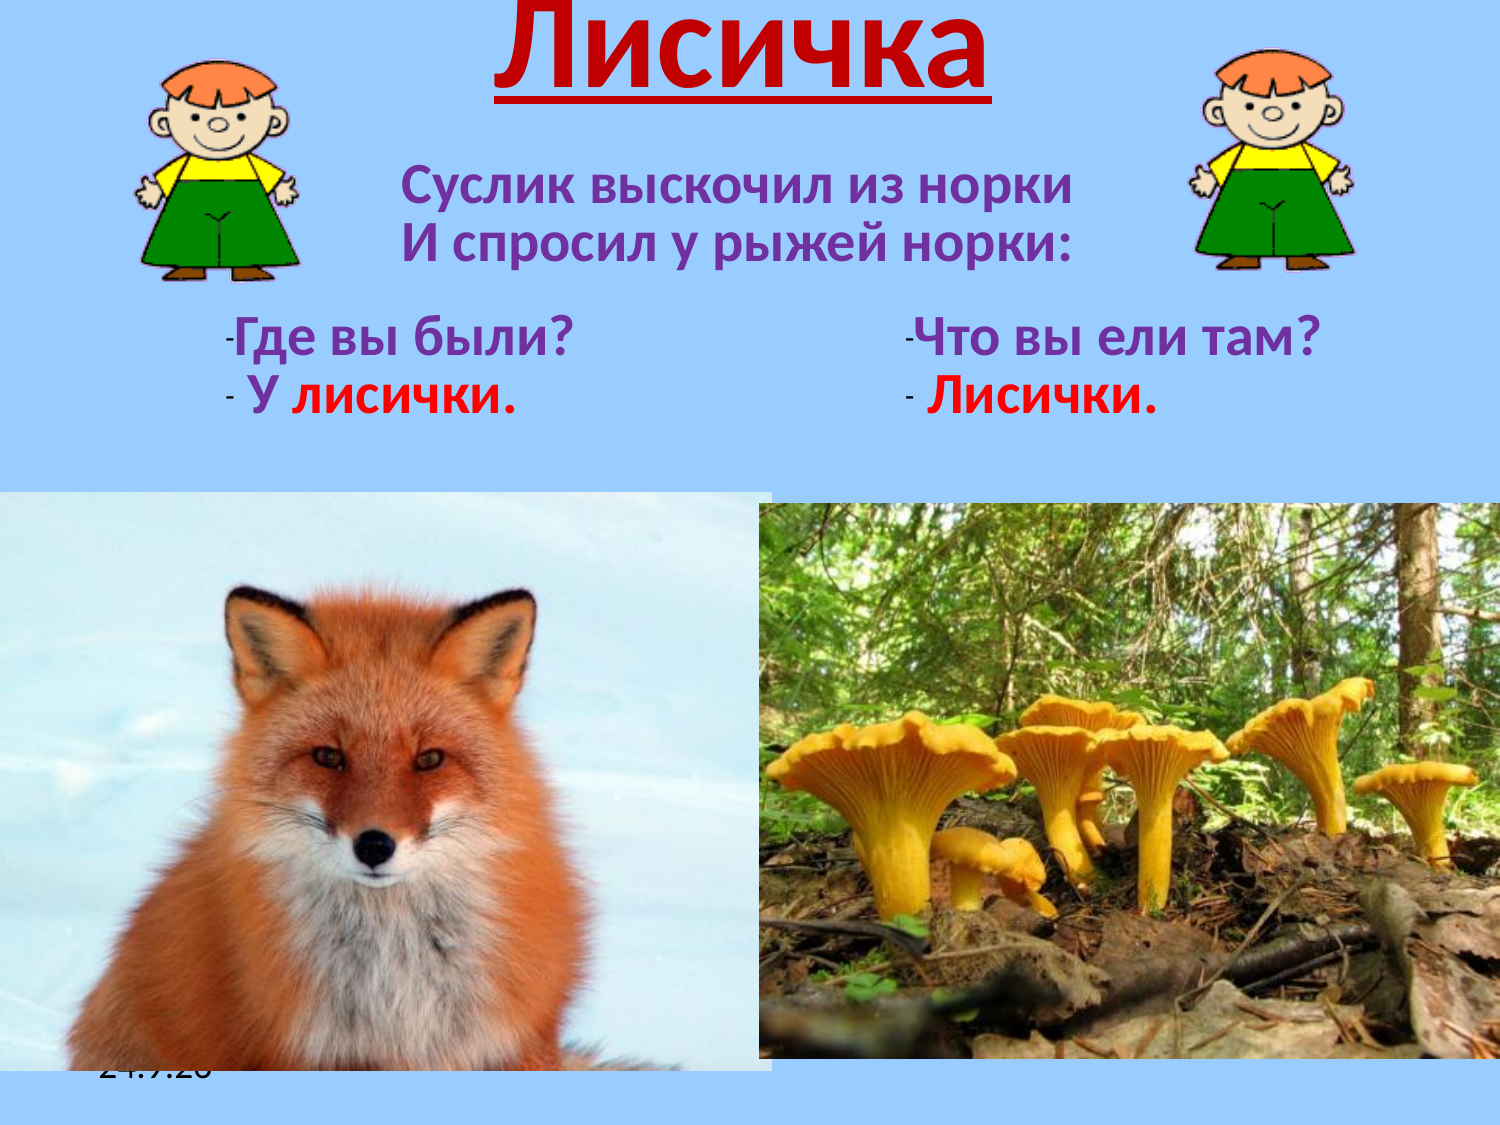

Лисичка
Суслик выскочил из норки
И спросил у рыжей норки:
Где вы были?
 У лисички.
Что вы ели там?
 Лисички.